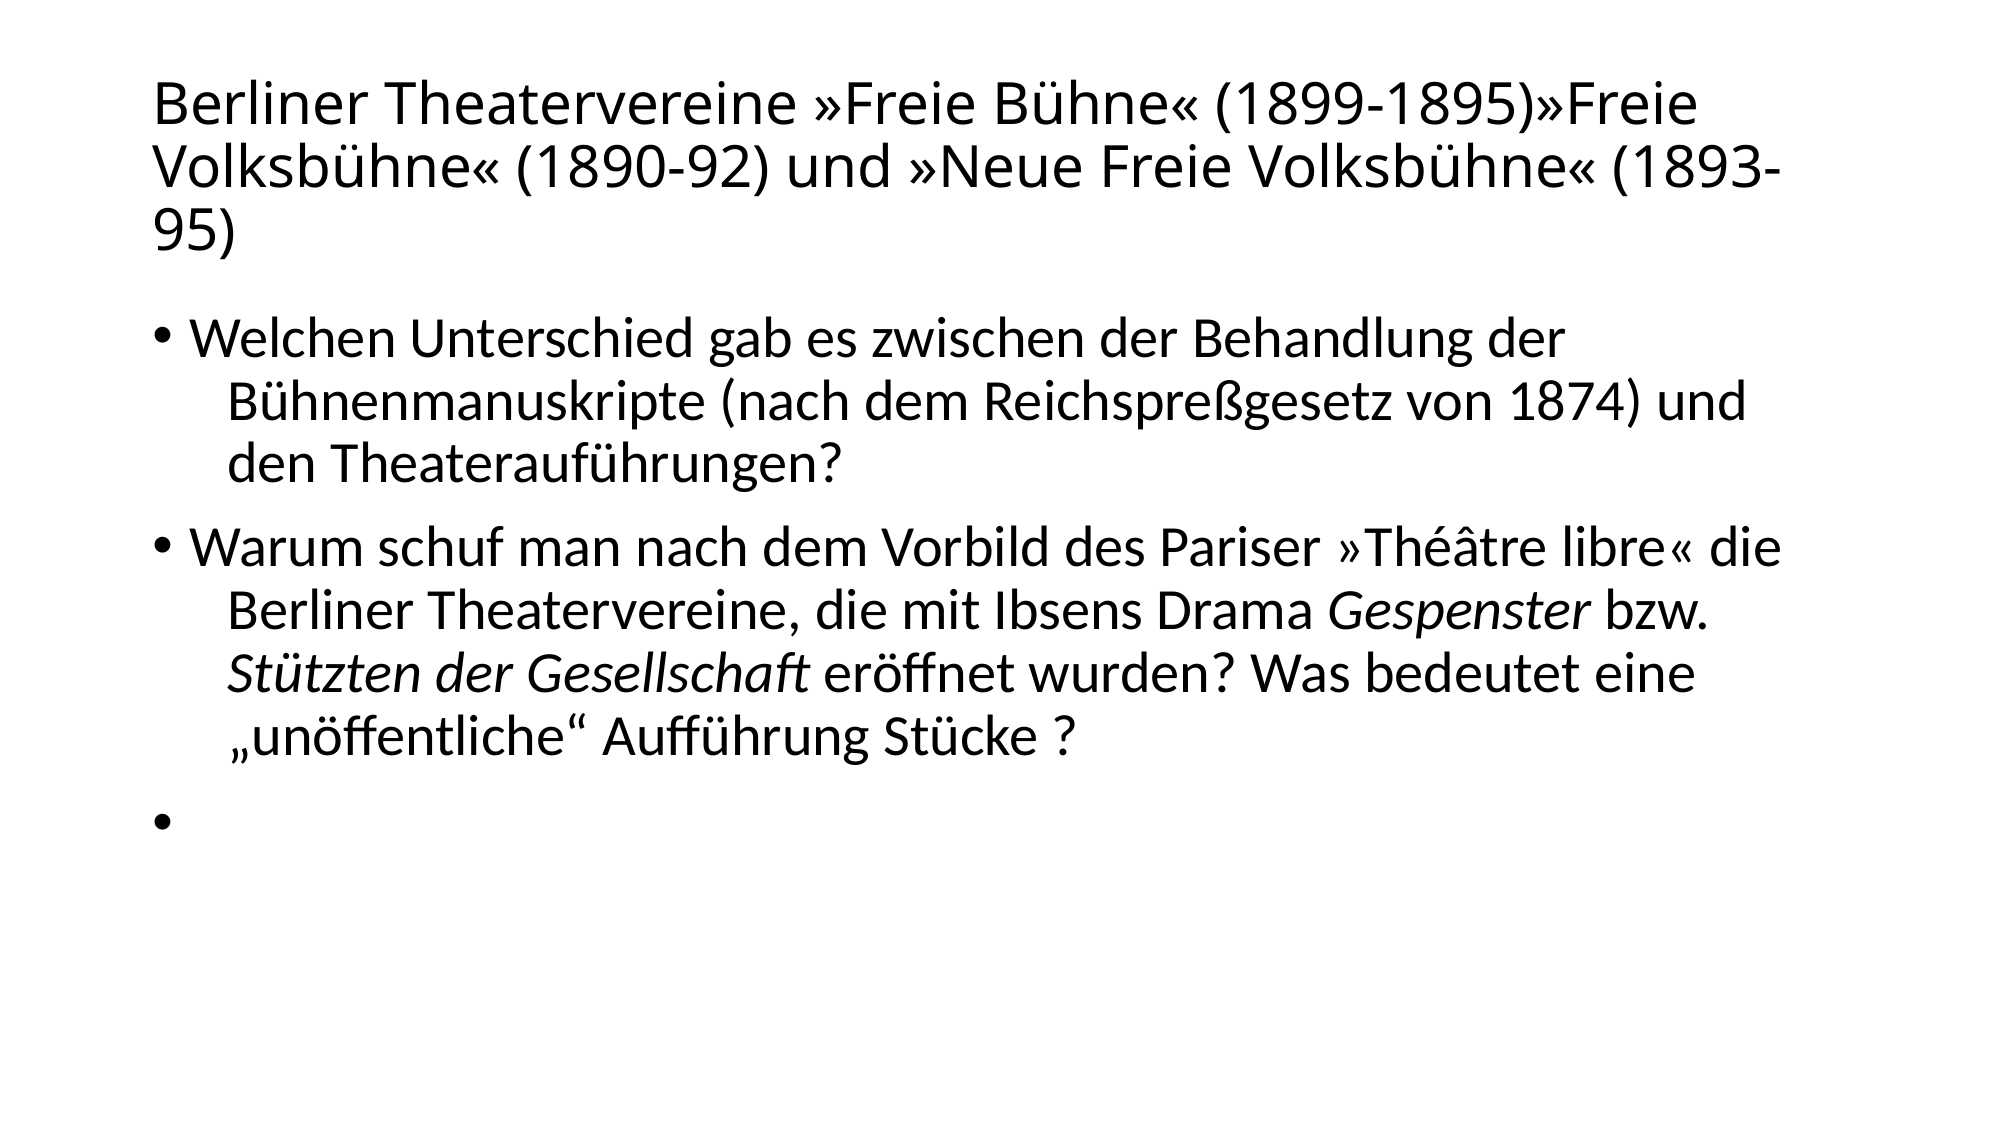

# Berliner Theatervereine »Freie Bühne« (1899-1895)»Freie Volksbühne« (1890-92) und »Neue Freie Volksbühne« (1893-95)
Welchen Unterschied gab es zwischen der Behandlung der Bühnenmanuskripte (nach dem Reichspreßgesetz von 1874) und den Theaterauführungen?
Warum schuf man nach dem Vorbild des Pariser »Théâtre libre« die Berliner Theatervereine, die mit Ibsens Drama Gespenster bzw. Stützten der Gesellschaft eröffnet wurden? Was bedeutet eine „unöffentliche“ Aufführung Stücke ?